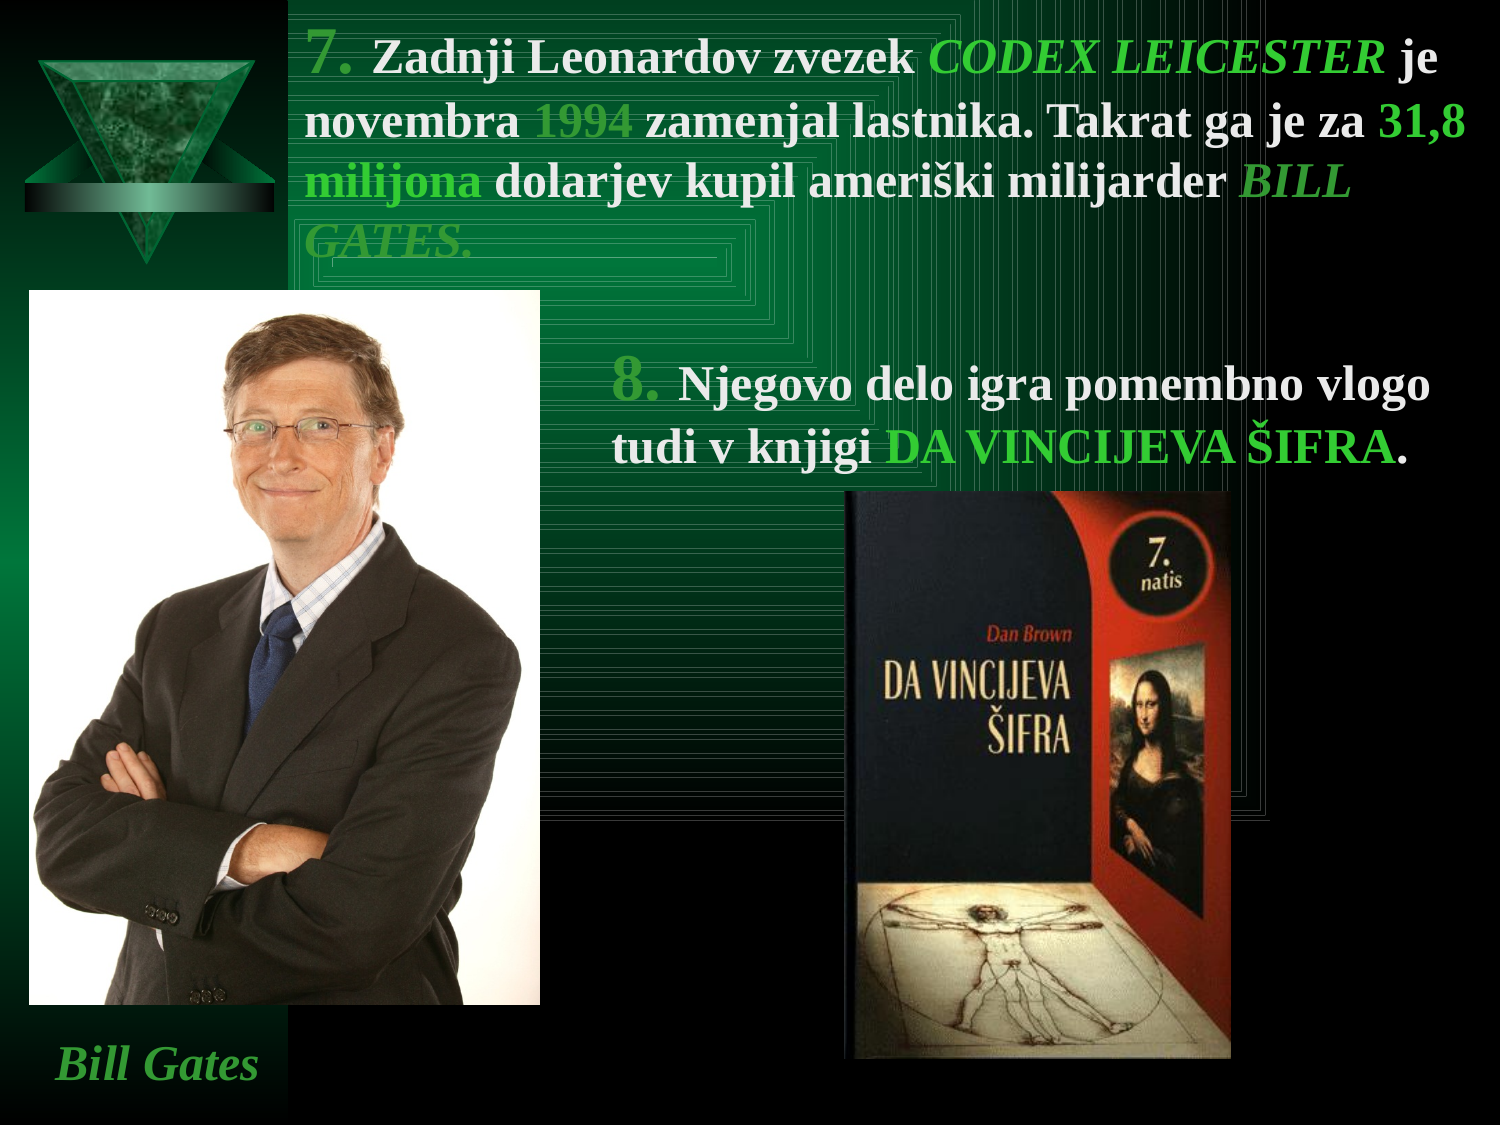

7. Zadnji Leonardov zvezek CODEX LEICESTER je novembra 1994 zamenjal lastnika. Takrat ga je za 31,8 milijona dolarjev kupil ameriški milijarder BILL GATES.
8. Njegovo delo igra pomembno vlogo tudi v knjigi DA VINCIJEVA ŠIFRA.
Bill Gates